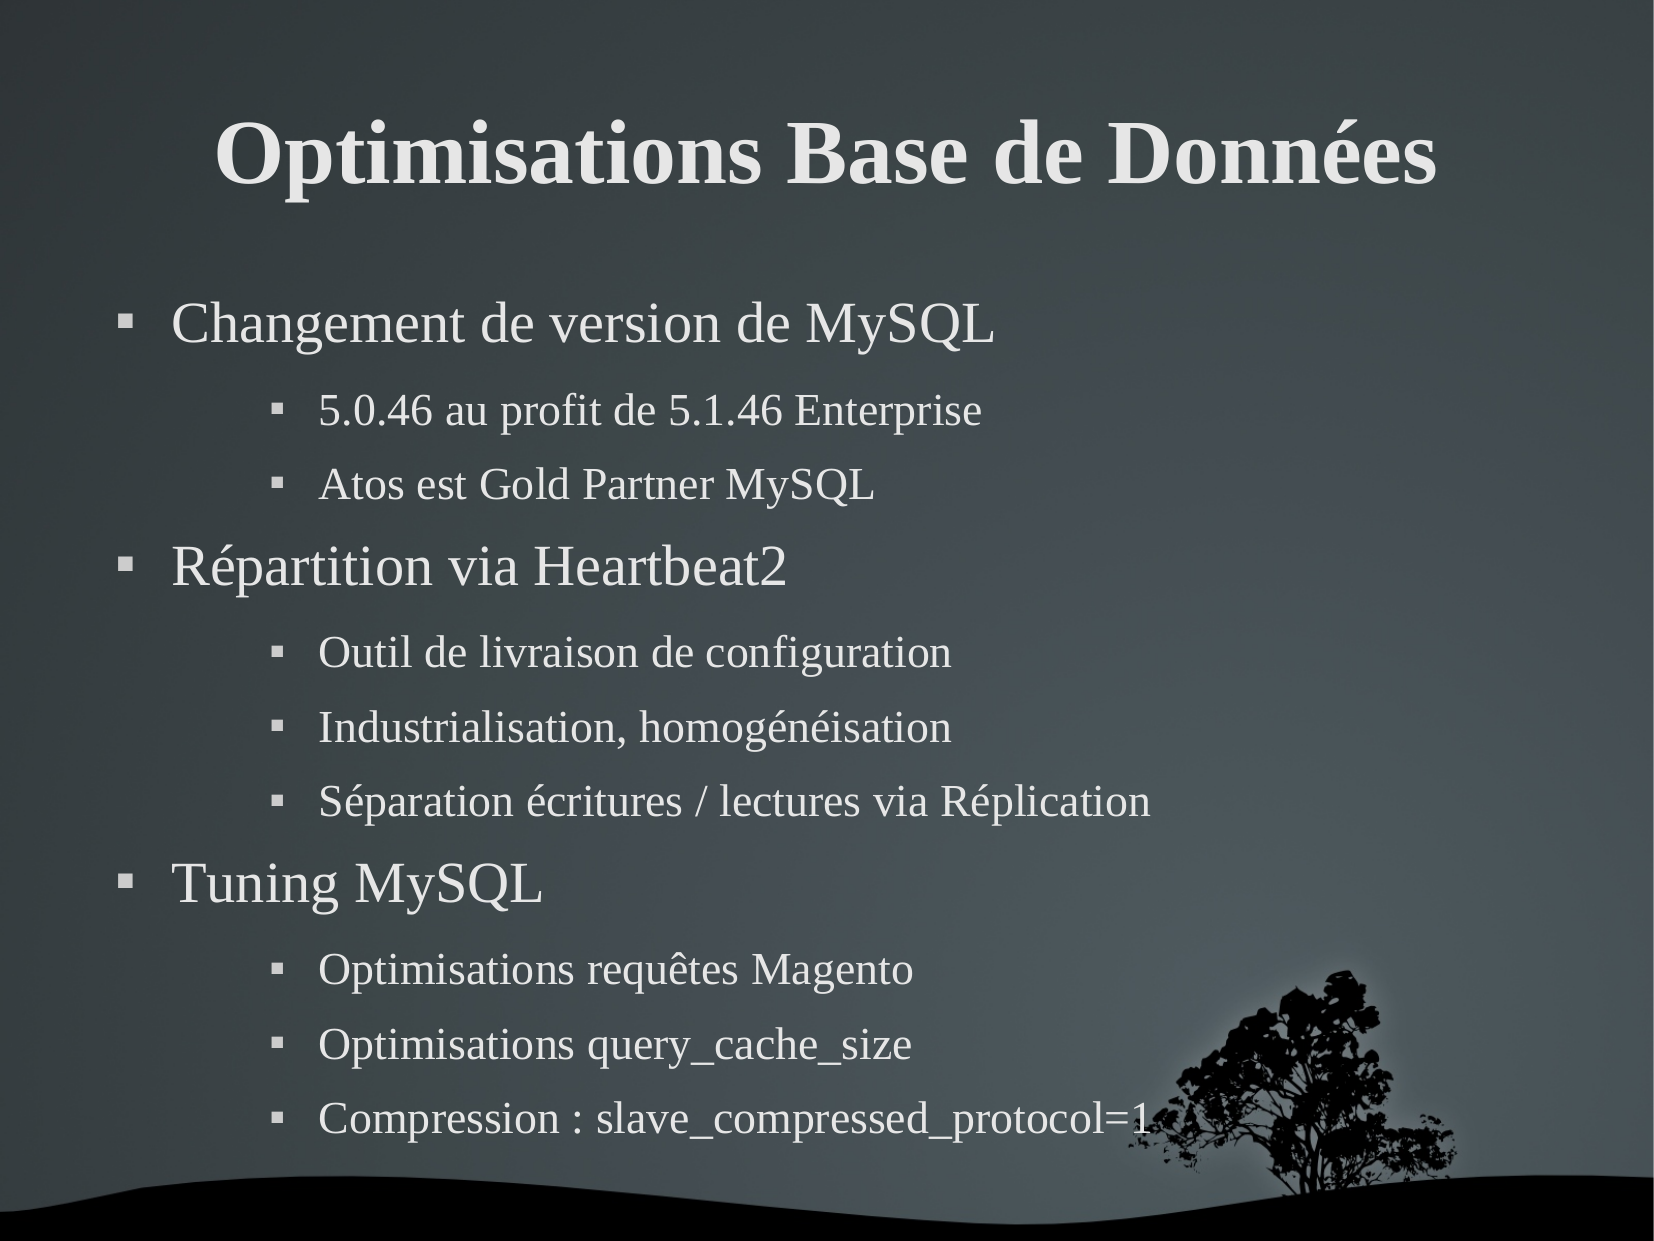

# Optimisations Base de Données
Changement de version de MySQL
5.0.46 au profit de 5.1.46 Enterprise
Atos est Gold Partner MySQL
Répartition via Heartbeat2
Outil de livraison de configuration
Industrialisation, homogénéisation
Séparation écritures / lectures via Réplication
Tuning MySQL
Optimisations requêtes Magento
Optimisations query_cache_size
Compression : slave_compressed_protocol=1